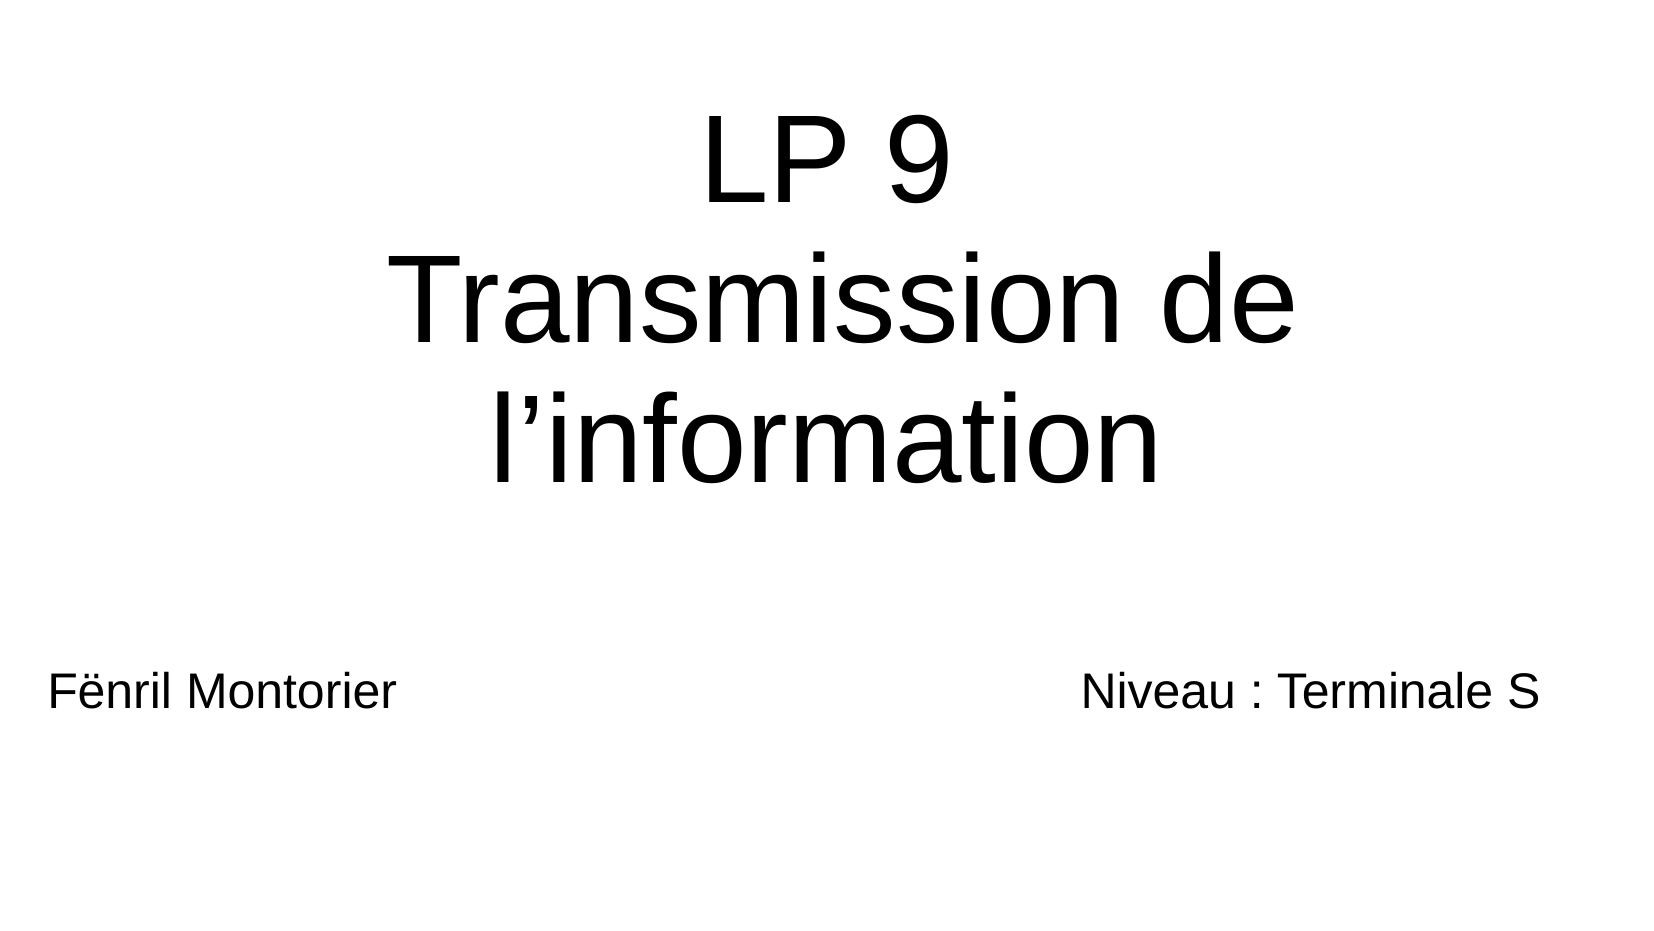

# LP 9 Transmission de l’information
Fënril Montorier										Niveau : Terminale S